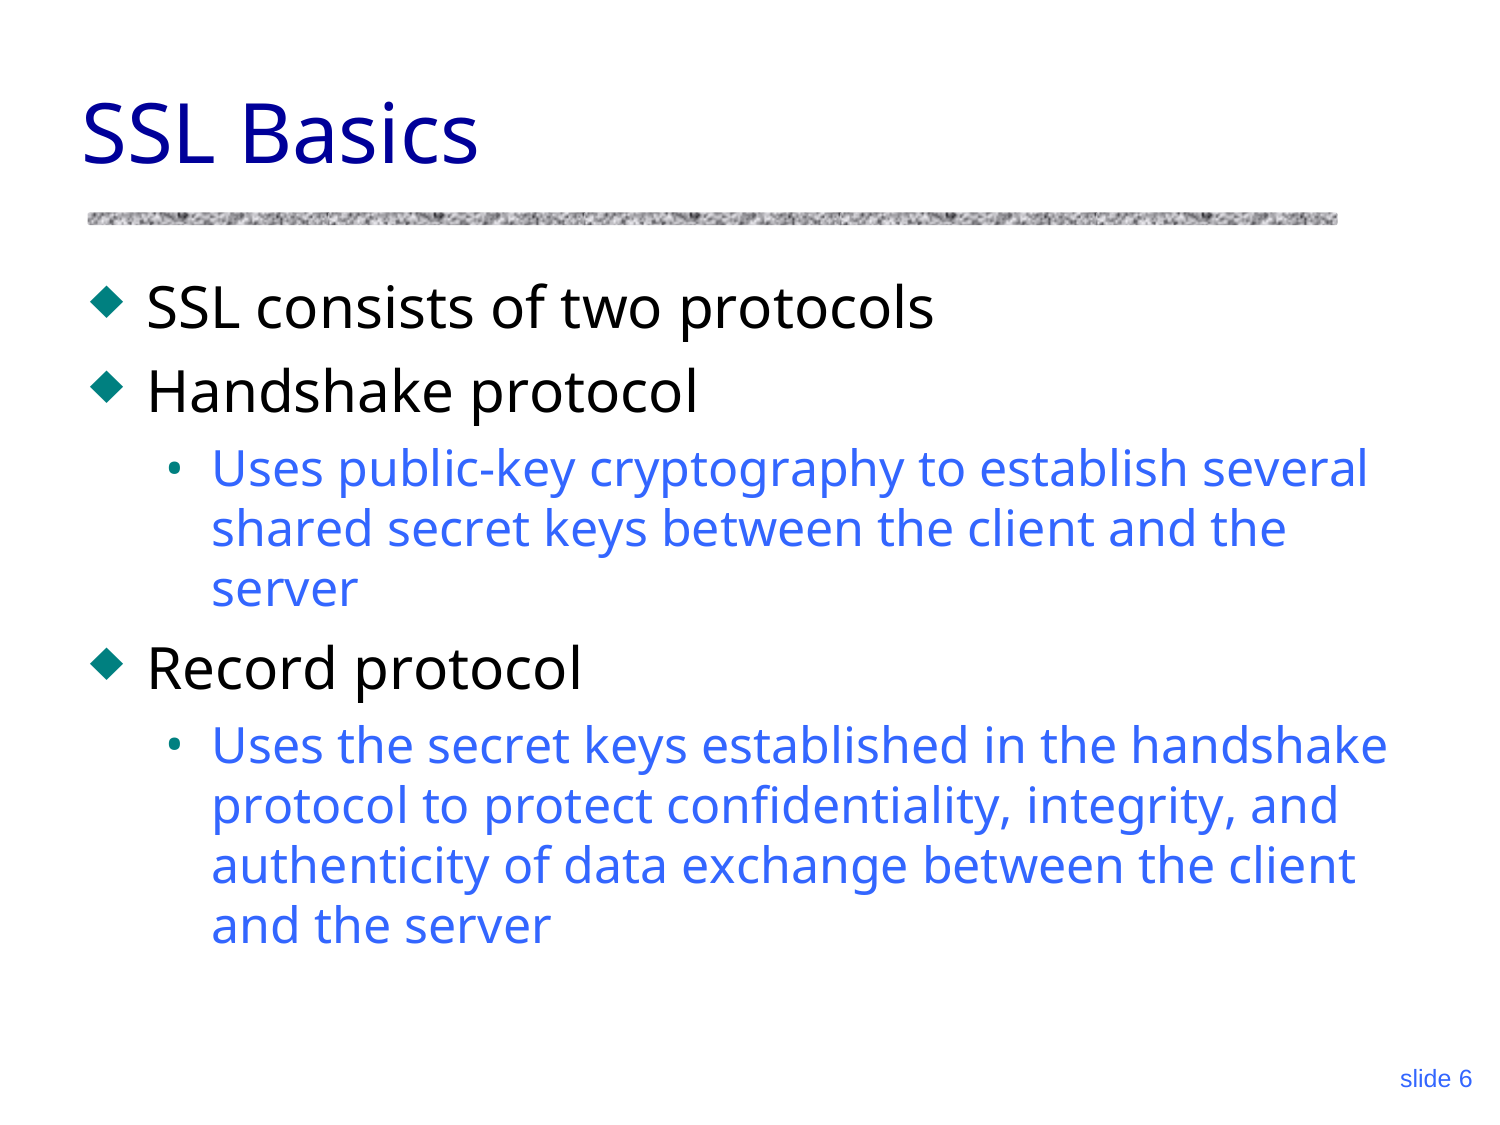

# SSL Basics
SSL consists of two protocols
Handshake protocol
Uses public-key cryptography to establish several shared secret keys between the client and the server
Record protocol
Uses the secret keys established in the handshake protocol to protect confidentiality, integrity, and authenticity of data exchange between the client and the server
slide